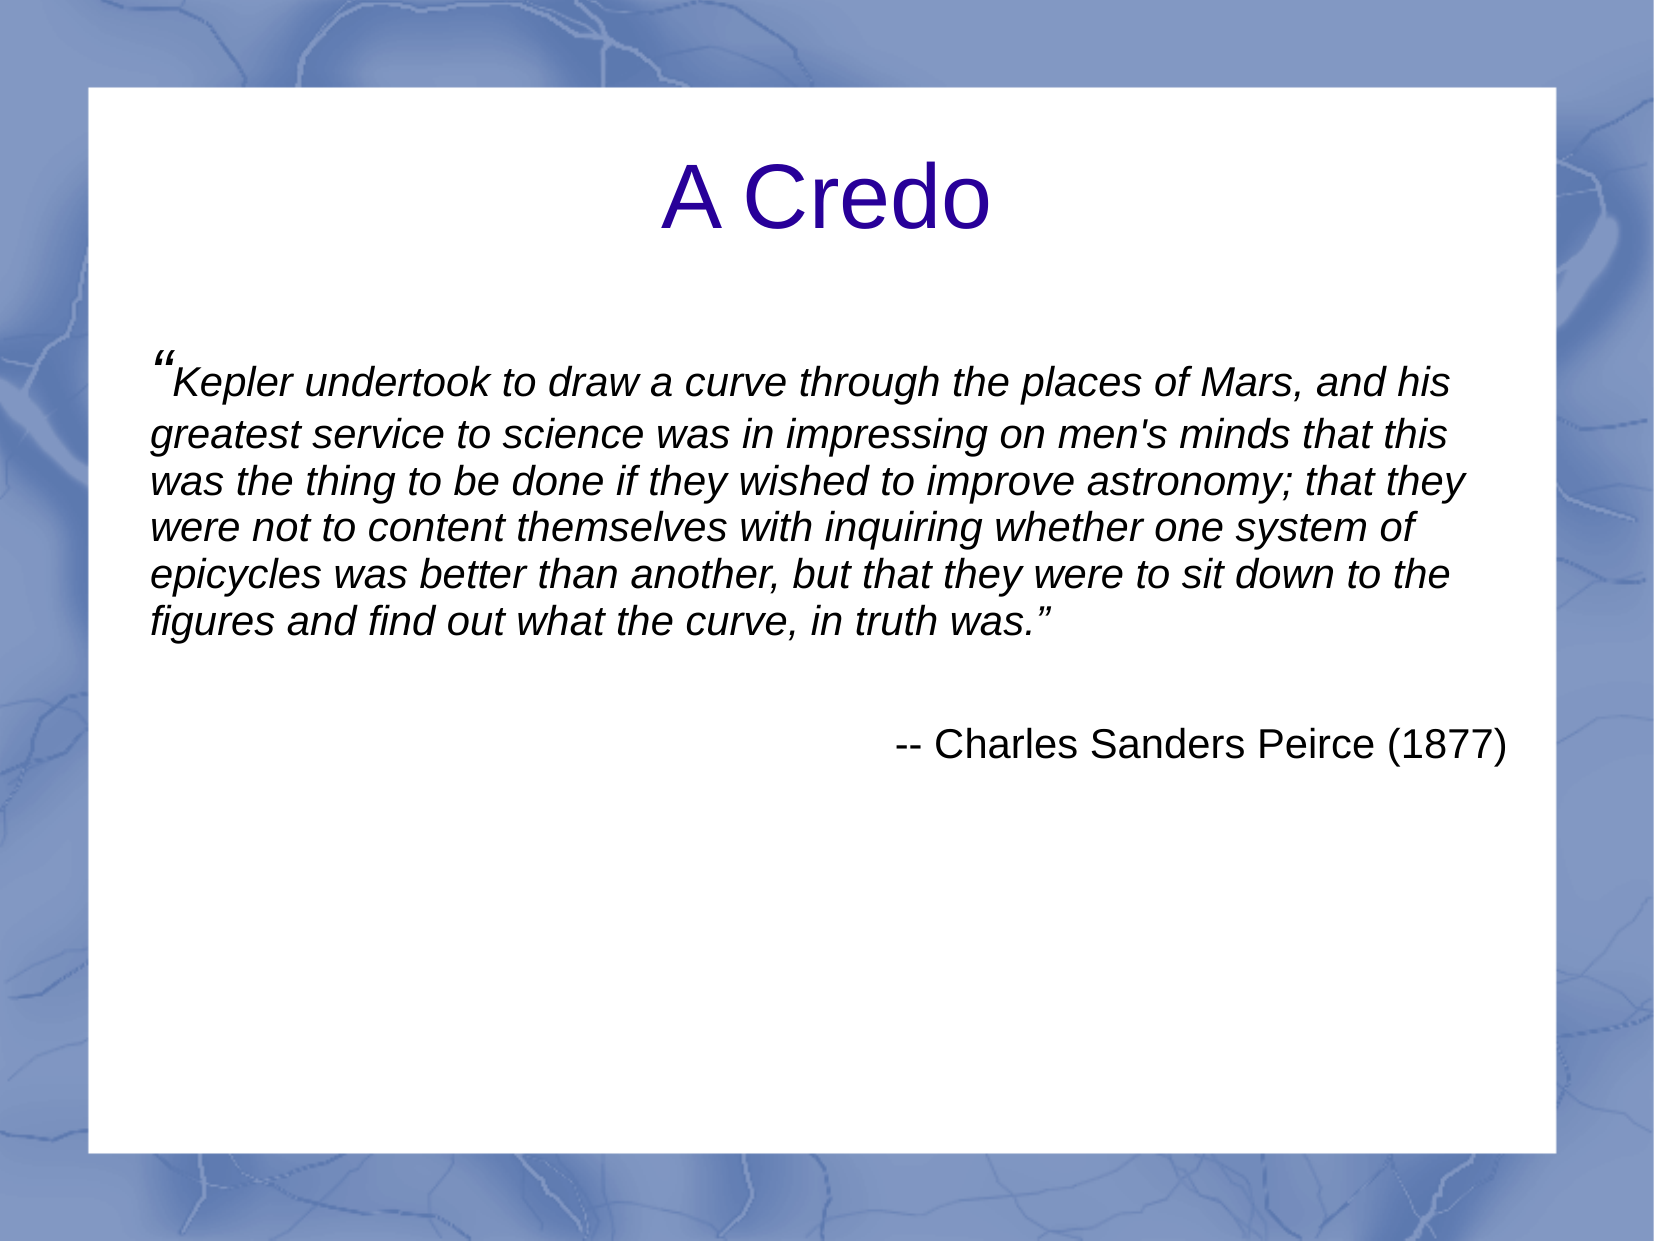

# A Credo
“Kepler undertook to draw a curve through the places of Mars, and his greatest service to science was in impressing on men's minds that this was the thing to be done if they wished to improve astronomy; that they were not to content themselves with inquiring whether one system of epicycles was better than another, but that they were to sit down to the figures and find out what the curve, in truth was.”
-- Charles Sanders Peirce (1877)